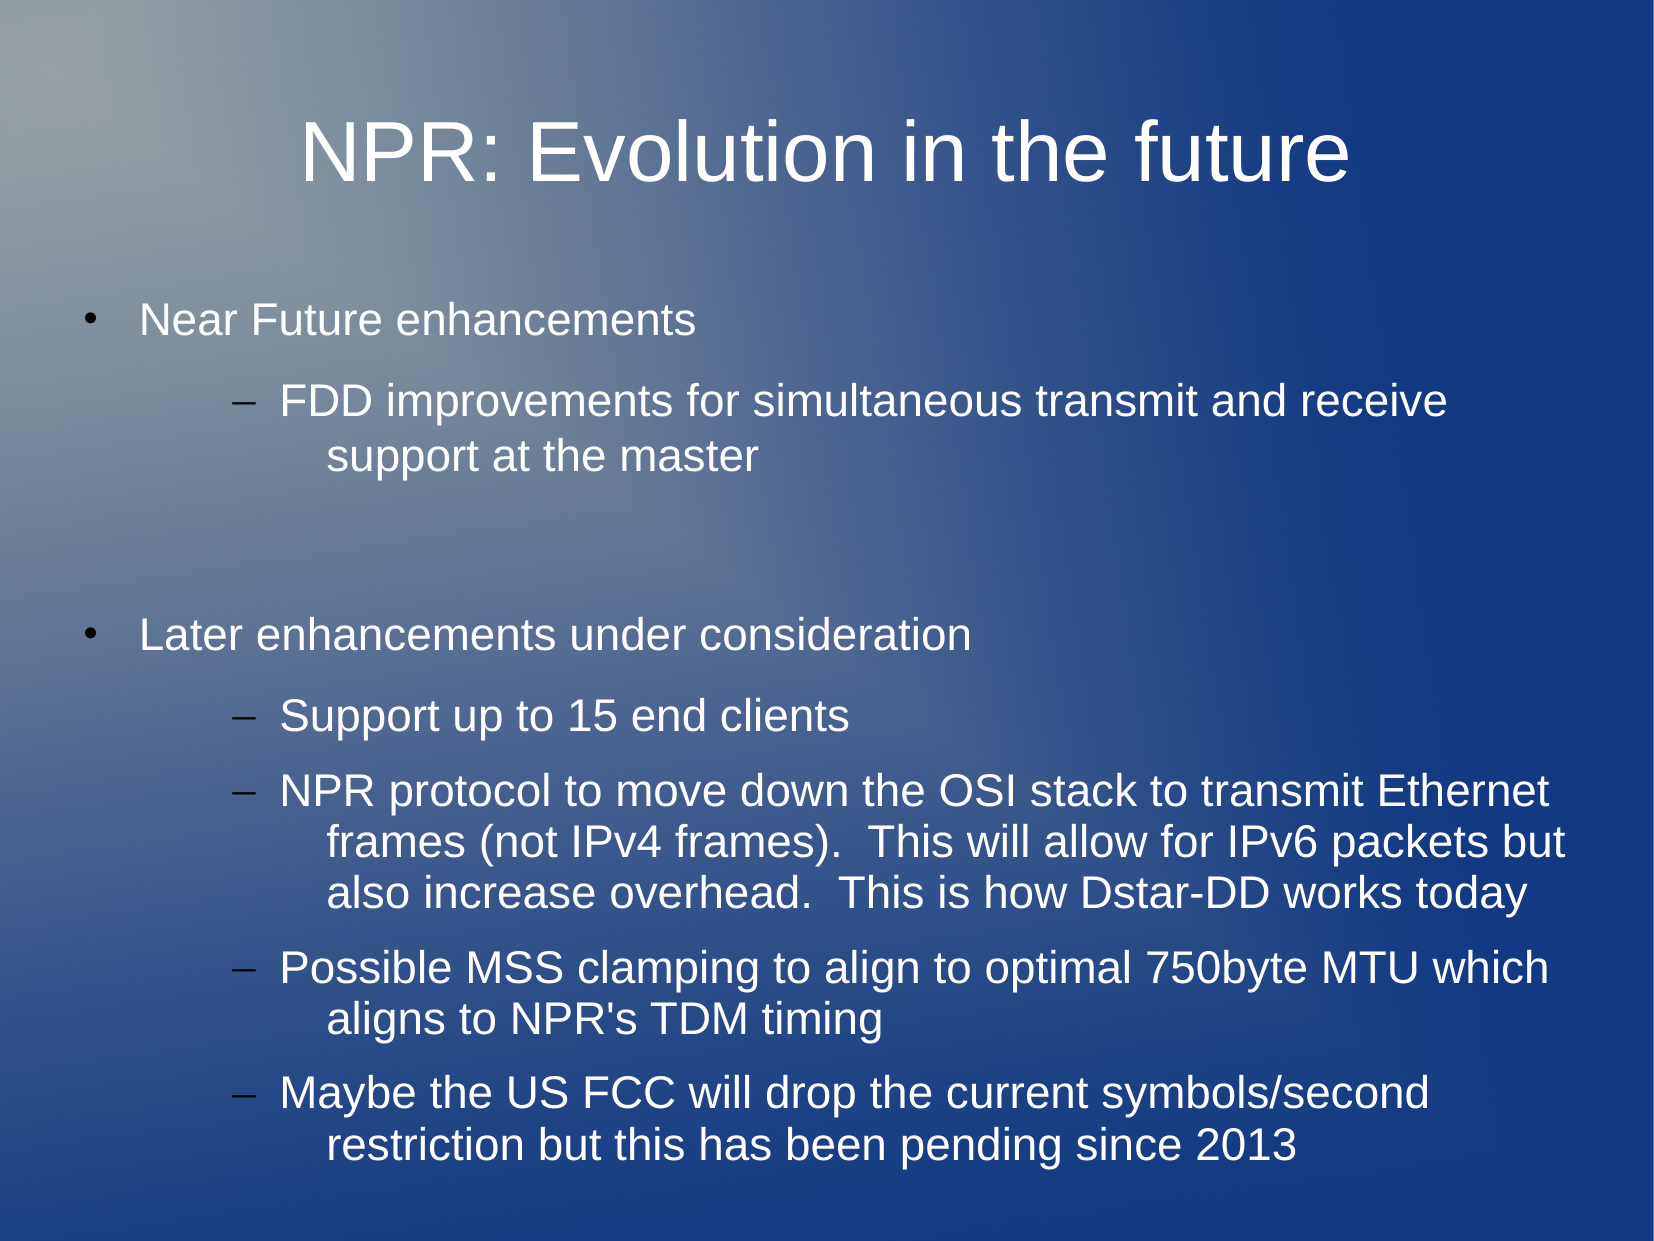

# NPR: Evolution in the future
Near Future enhancements
FDD improvements for simultaneous transmit and receive support at the master
Later enhancements under consideration
Support up to 15 end clients
NPR protocol to move down the OSI stack to transmit Ethernet frames (not IPv4 frames). This will allow for IPv6 packets but also increase overhead. This is how Dstar-DD works today
Possible MSS clamping to align to optimal 750byte MTU which aligns to NPR's TDM timing
Maybe the US FCC will drop the current symbols/second restriction but this has been pending since 2013